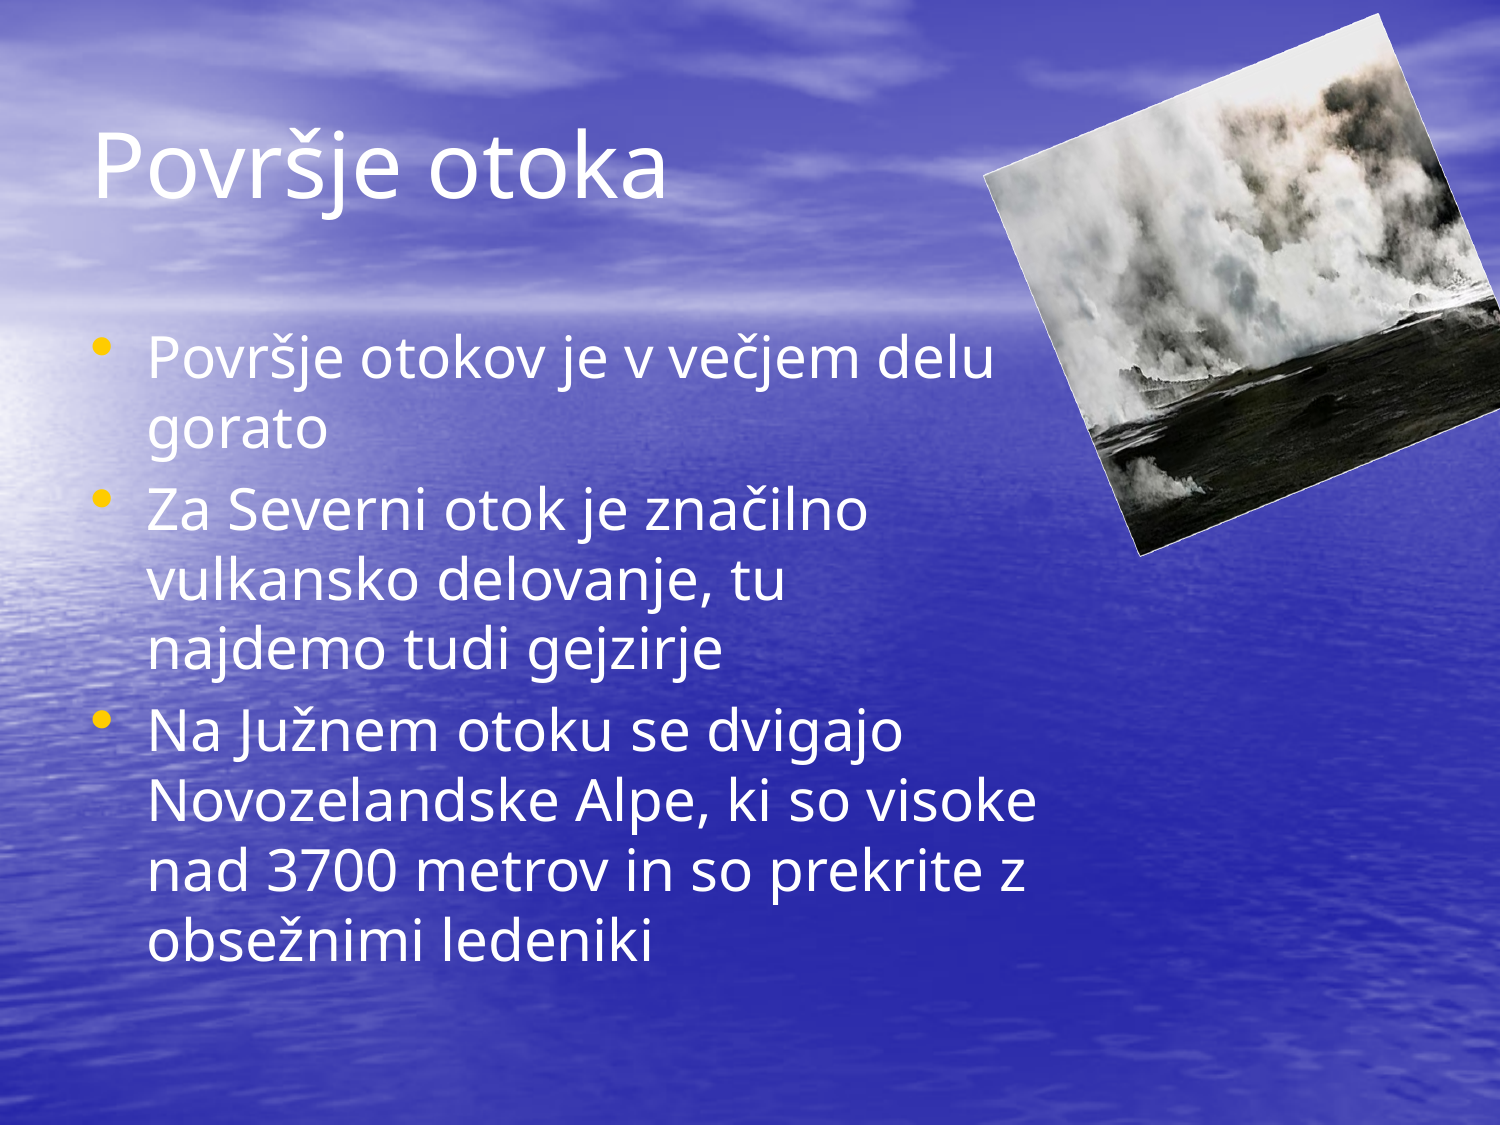

# Površje otoka
Površje otokov je v večjem delu gorato
Za Severni otok je značilno vulkansko delovanje, tu najdemo tudi gejzirje
Na Južnem otoku se dvigajo Novozelandske Alpe, ki so visoke nad 3700 metrov in so prekrite z obsežnimi ledeniki